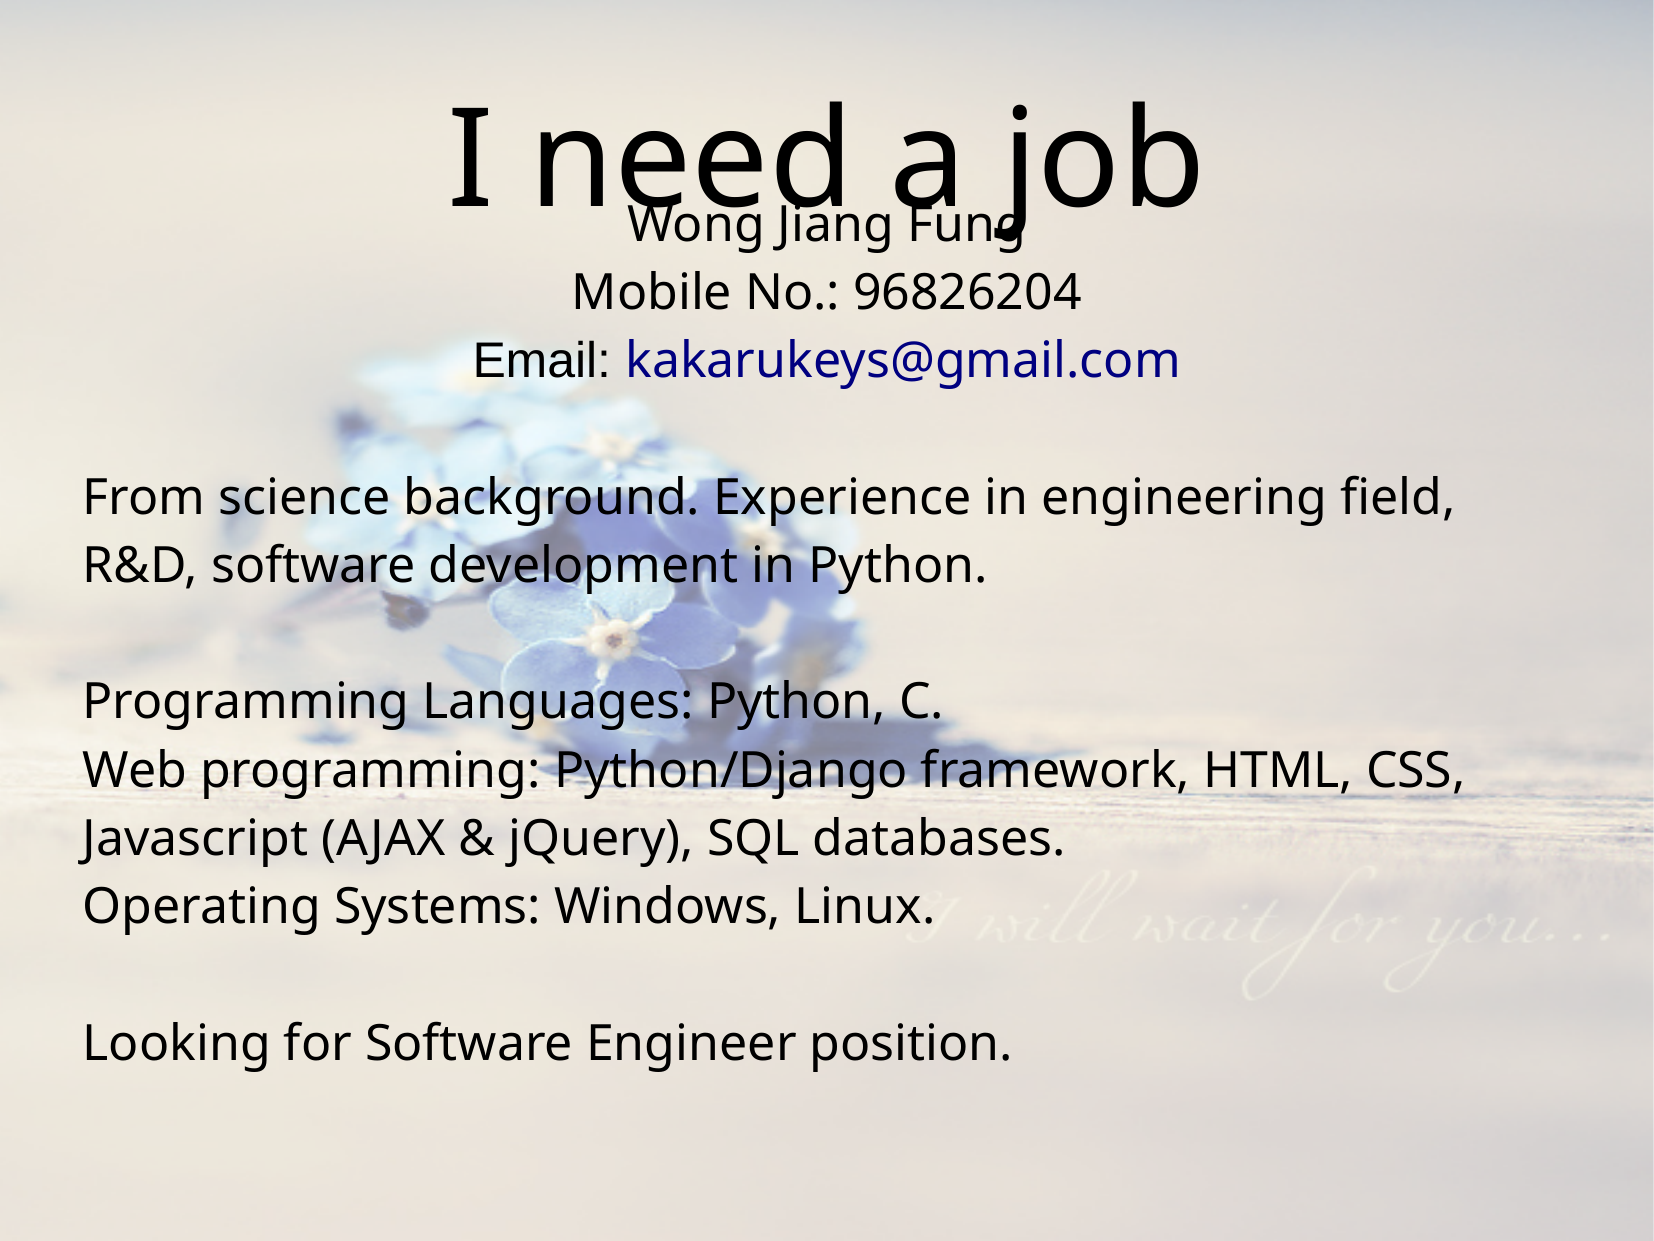

# I need a job
Wong Jiang Fung
Mobile No.: 96826204
Email: kakarukeys@gmail.com
From science background. Experience in engineering field, R&D, software development in Python.
Programming Languages: Python, C.
Web programming: Python/Django framework, HTML, CSS, Javascript (AJAX & jQuery), SQL databases.
Operating Systems: Windows, Linux.
Looking for Software Engineer position.